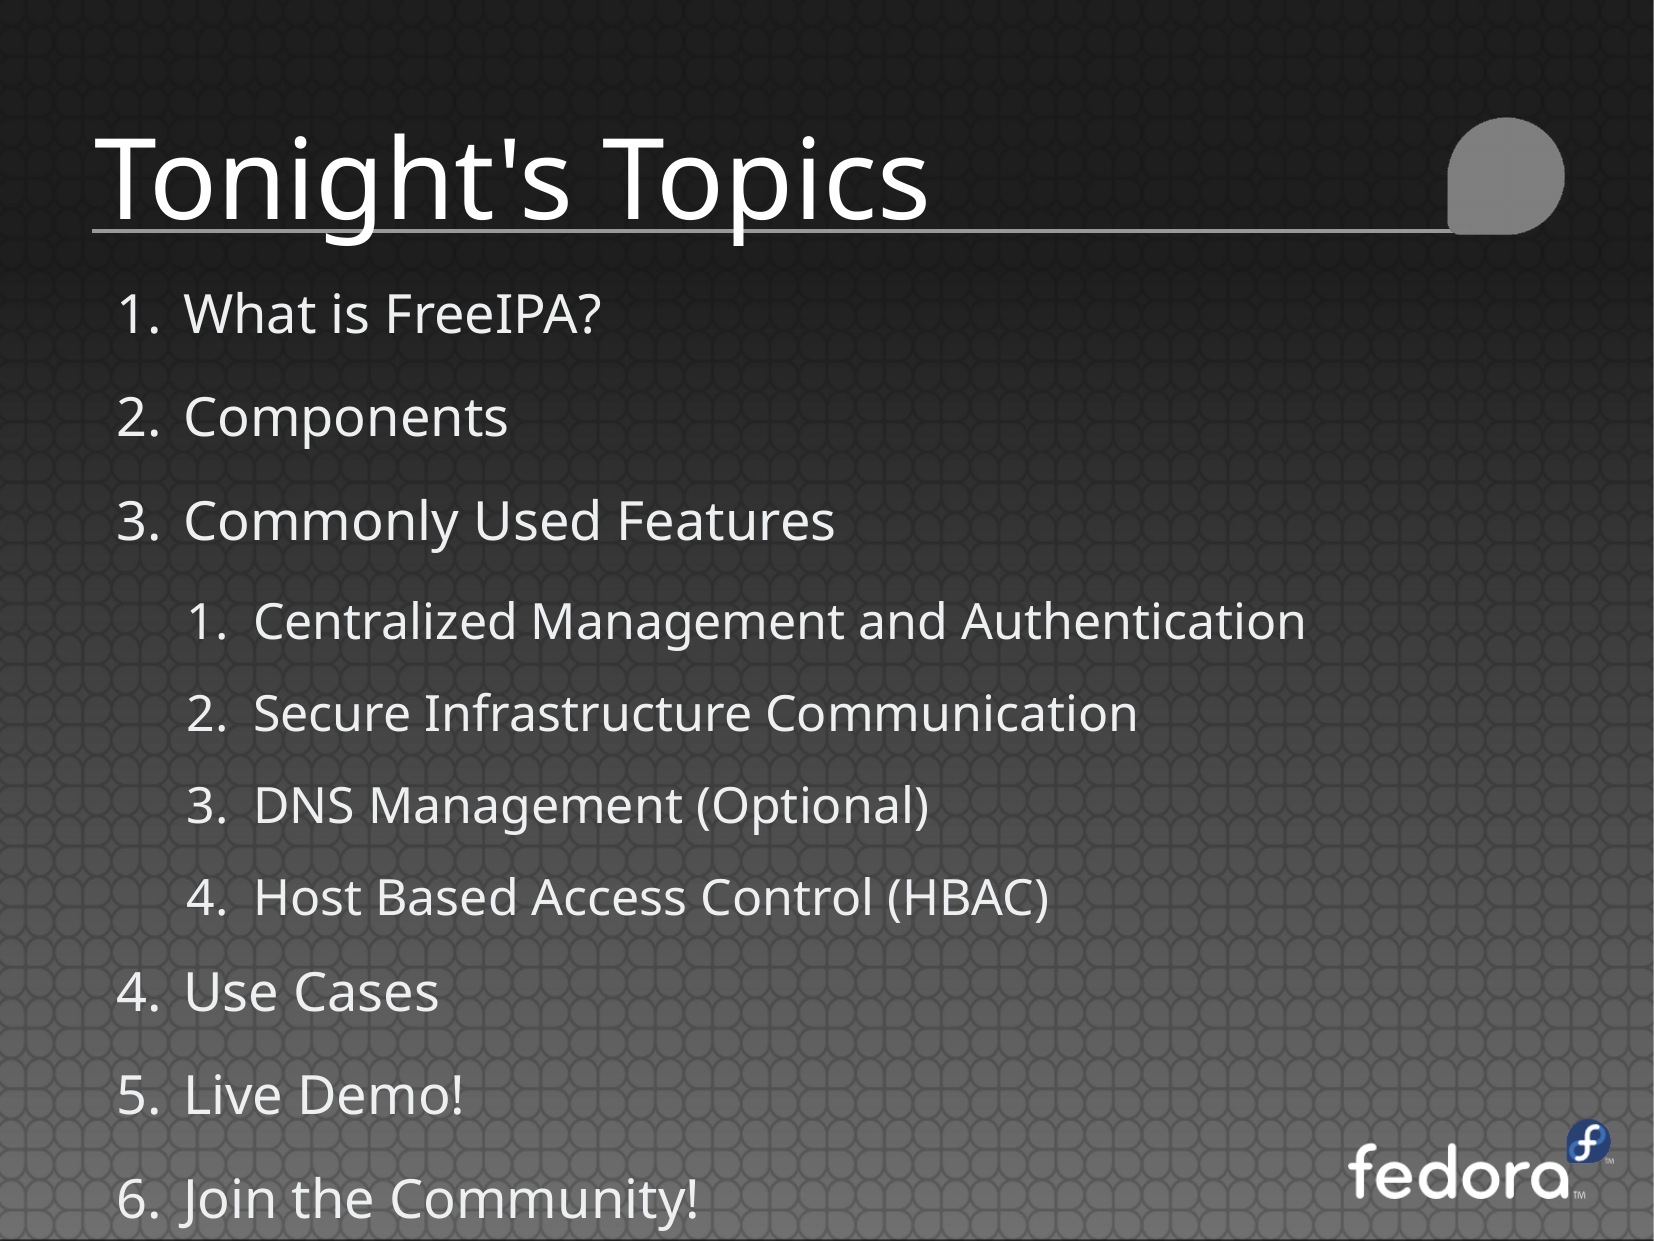

# Tonight's Topics
 What is FreeIPA?
 Components
 Commonly Used Features
 Centralized Management and Authentication
 Secure Infrastructure Communication
 DNS Management (Optional)
 Host Based Access Control (HBAC)
 Use Cases
 Live Demo!
 Join the Community!
 Questions?